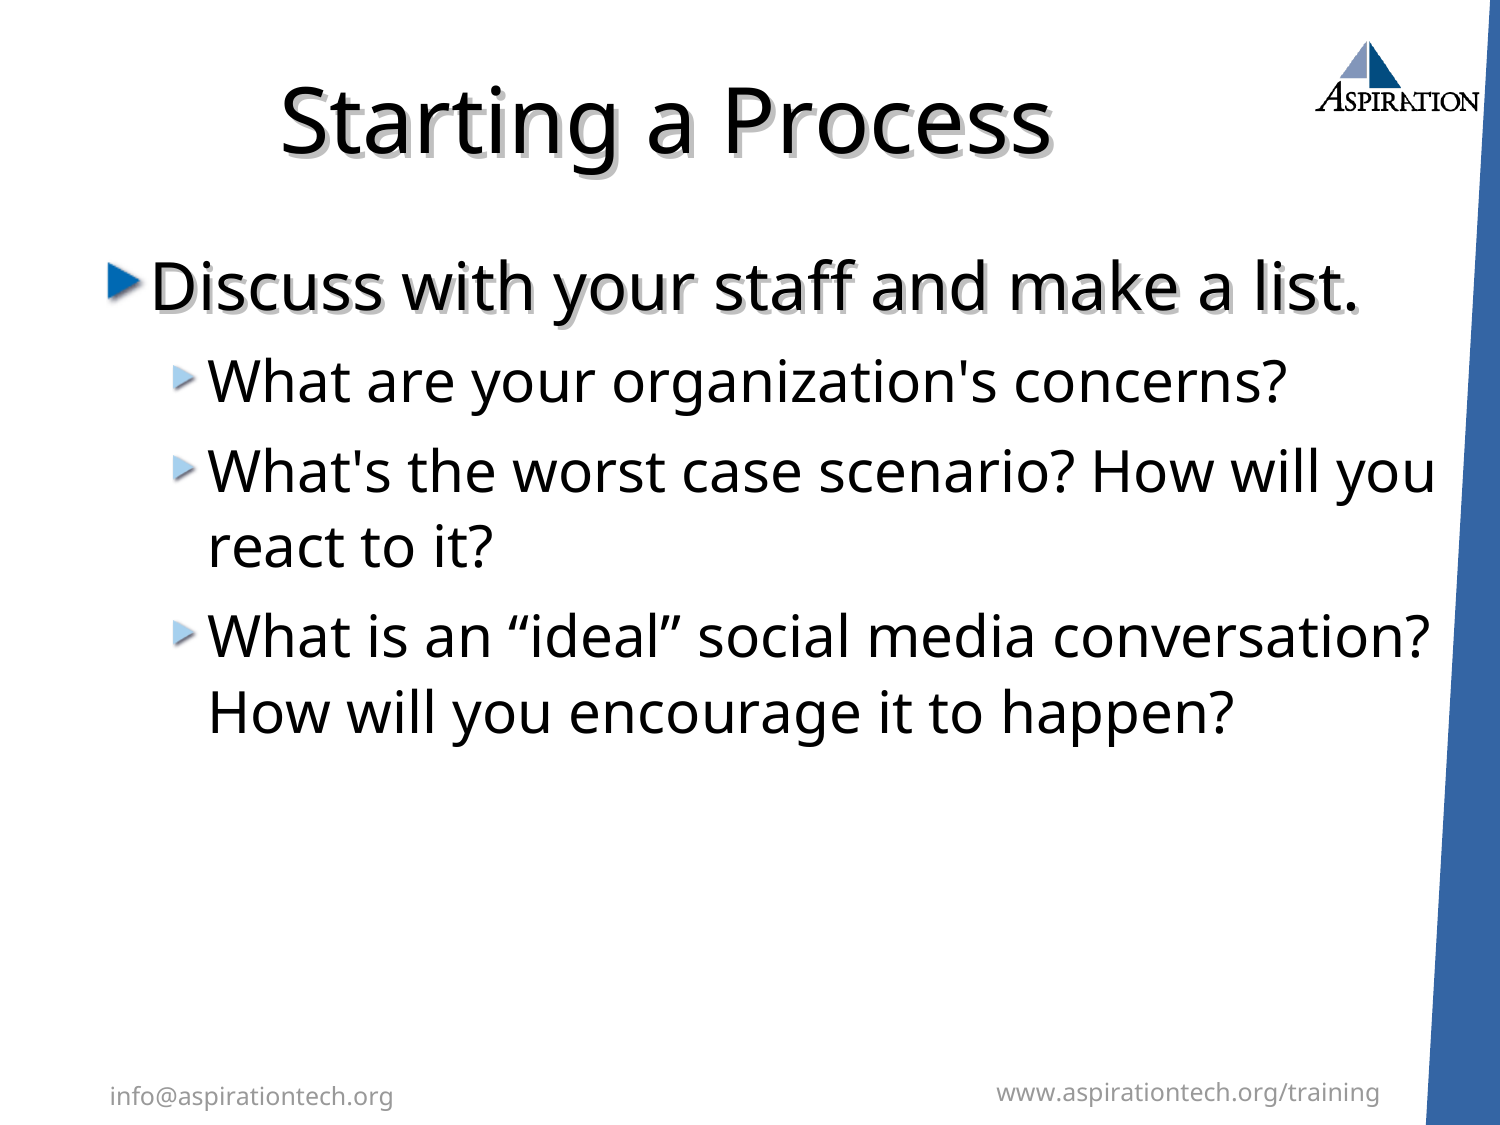

# Starting a Process
Discuss with your staff and make a list.
What are your organization's concerns?
What's the worst case scenario? How will you react to it?
What is an “ideal” social media conversation? How will you encourage it to happen?